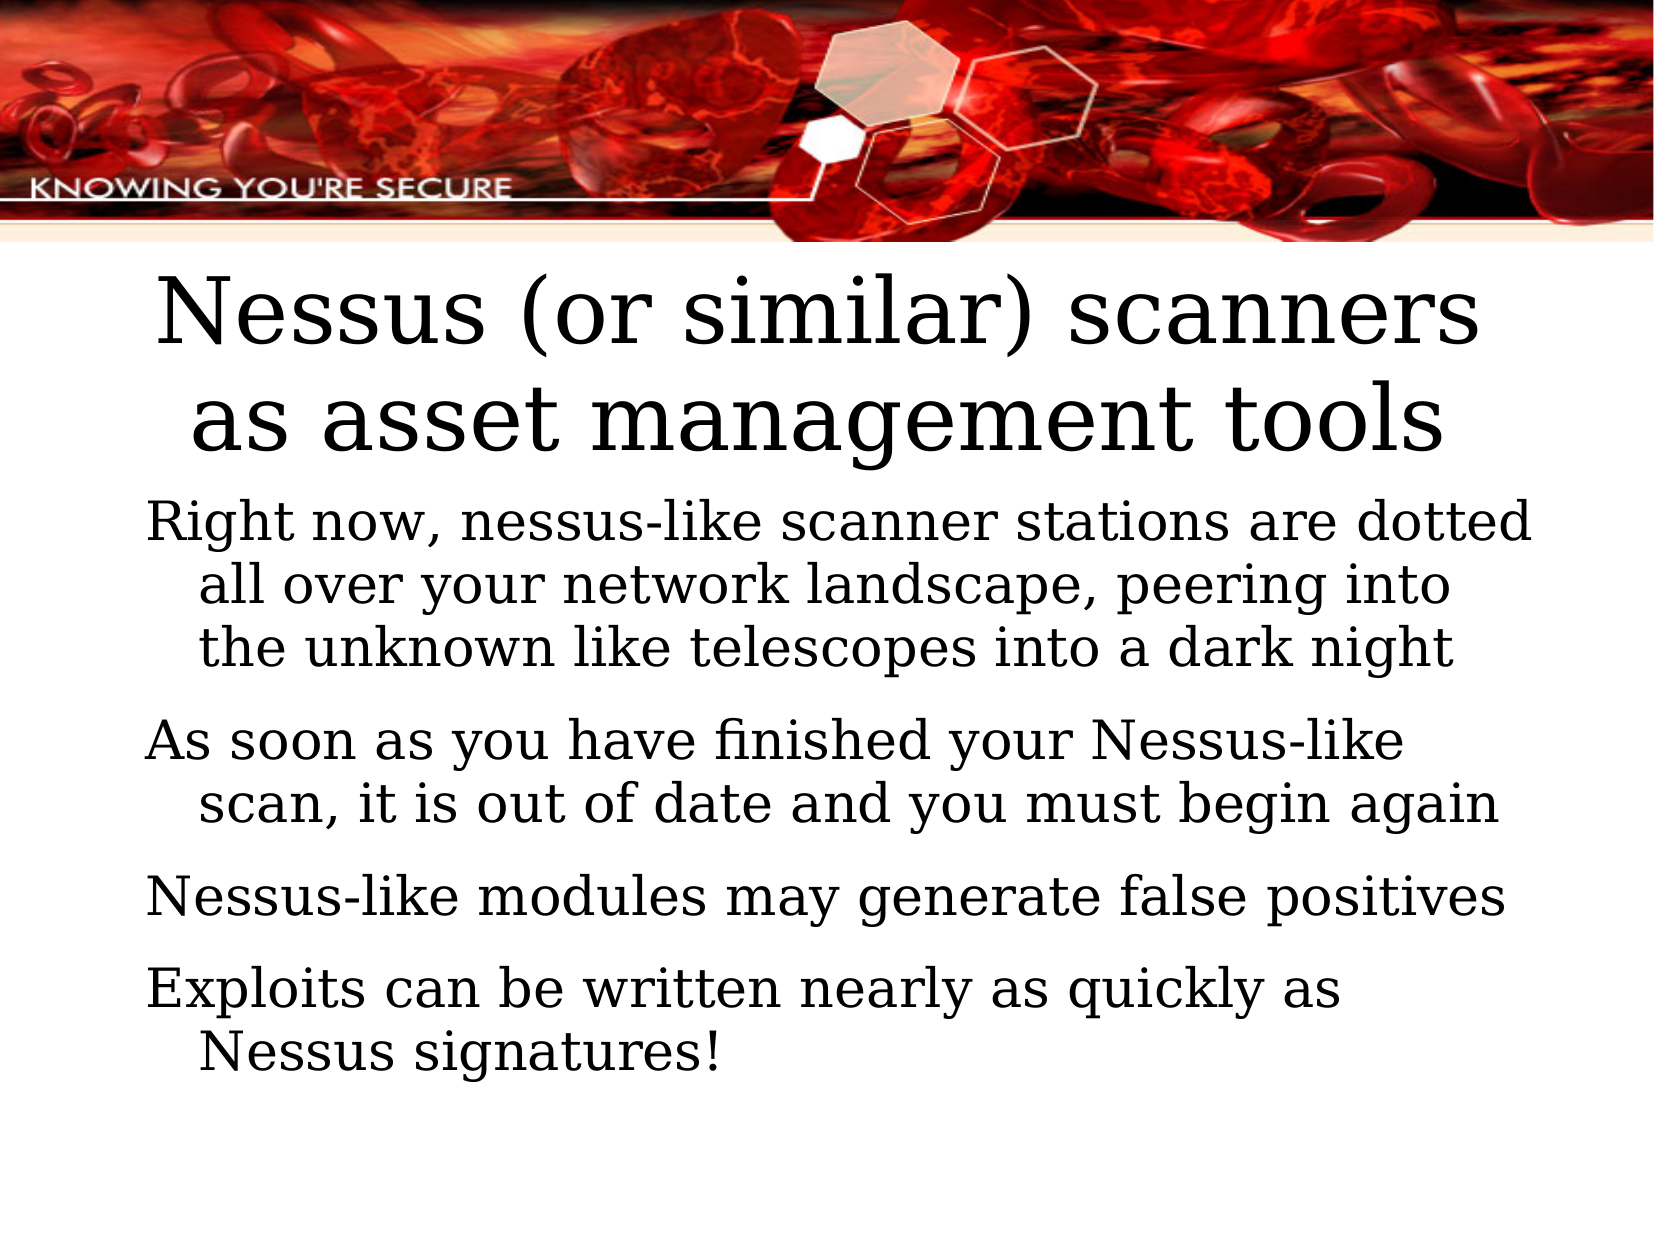

# Nessus (or similar) scanners as asset management tools
Right now, nessus-like scanner stations are dotted all over your network landscape, peering into the unknown like telescopes into a dark night
As soon as you have finished your Nessus-like scan, it is out of date and you must begin again
Nessus-like modules may generate false positives
Exploits can be written nearly as quickly as Nessus signatures!